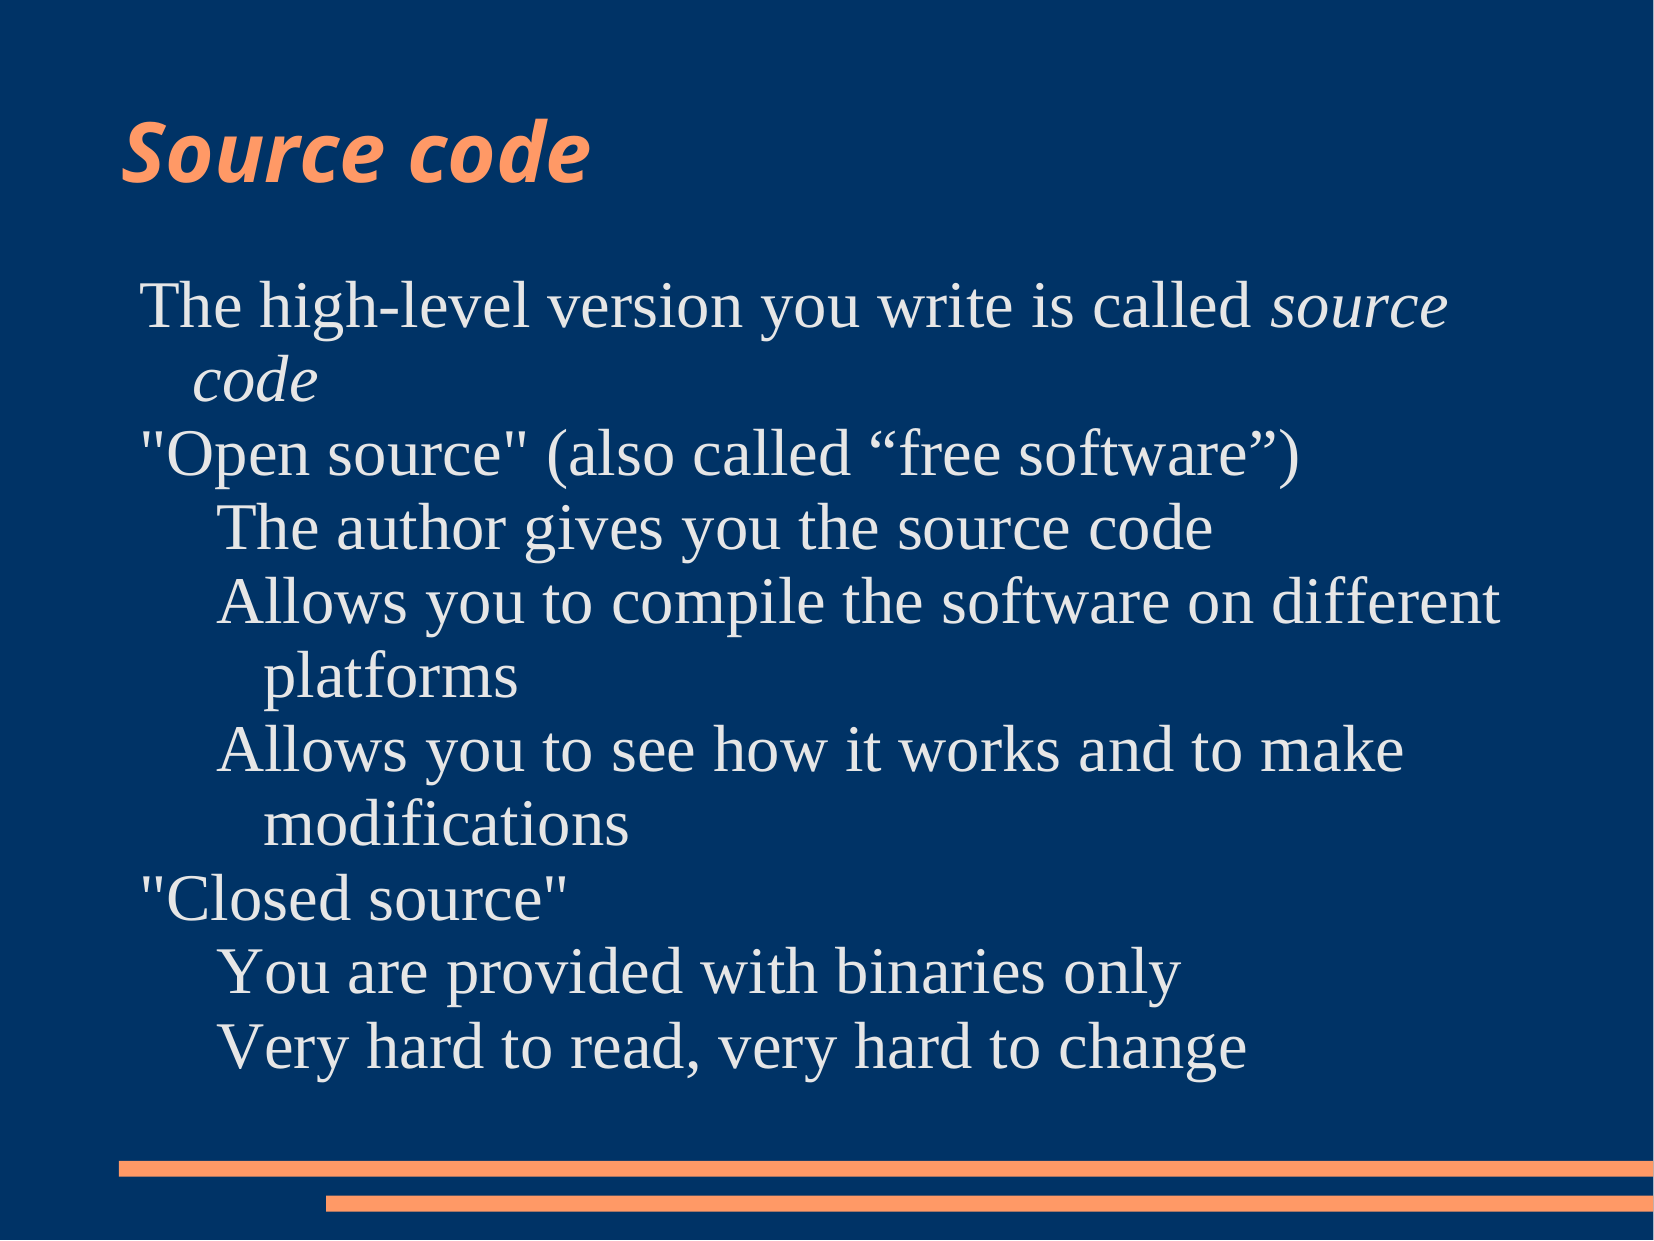

# Source code
The high-level version you write is called source code
"Open source" (also called “free software”)
The author gives you the source code
Allows you to compile the software on different platforms
Allows you to see how it works and to make modifications
"Closed source"
You are provided with binaries only
Very hard to read, very hard to change